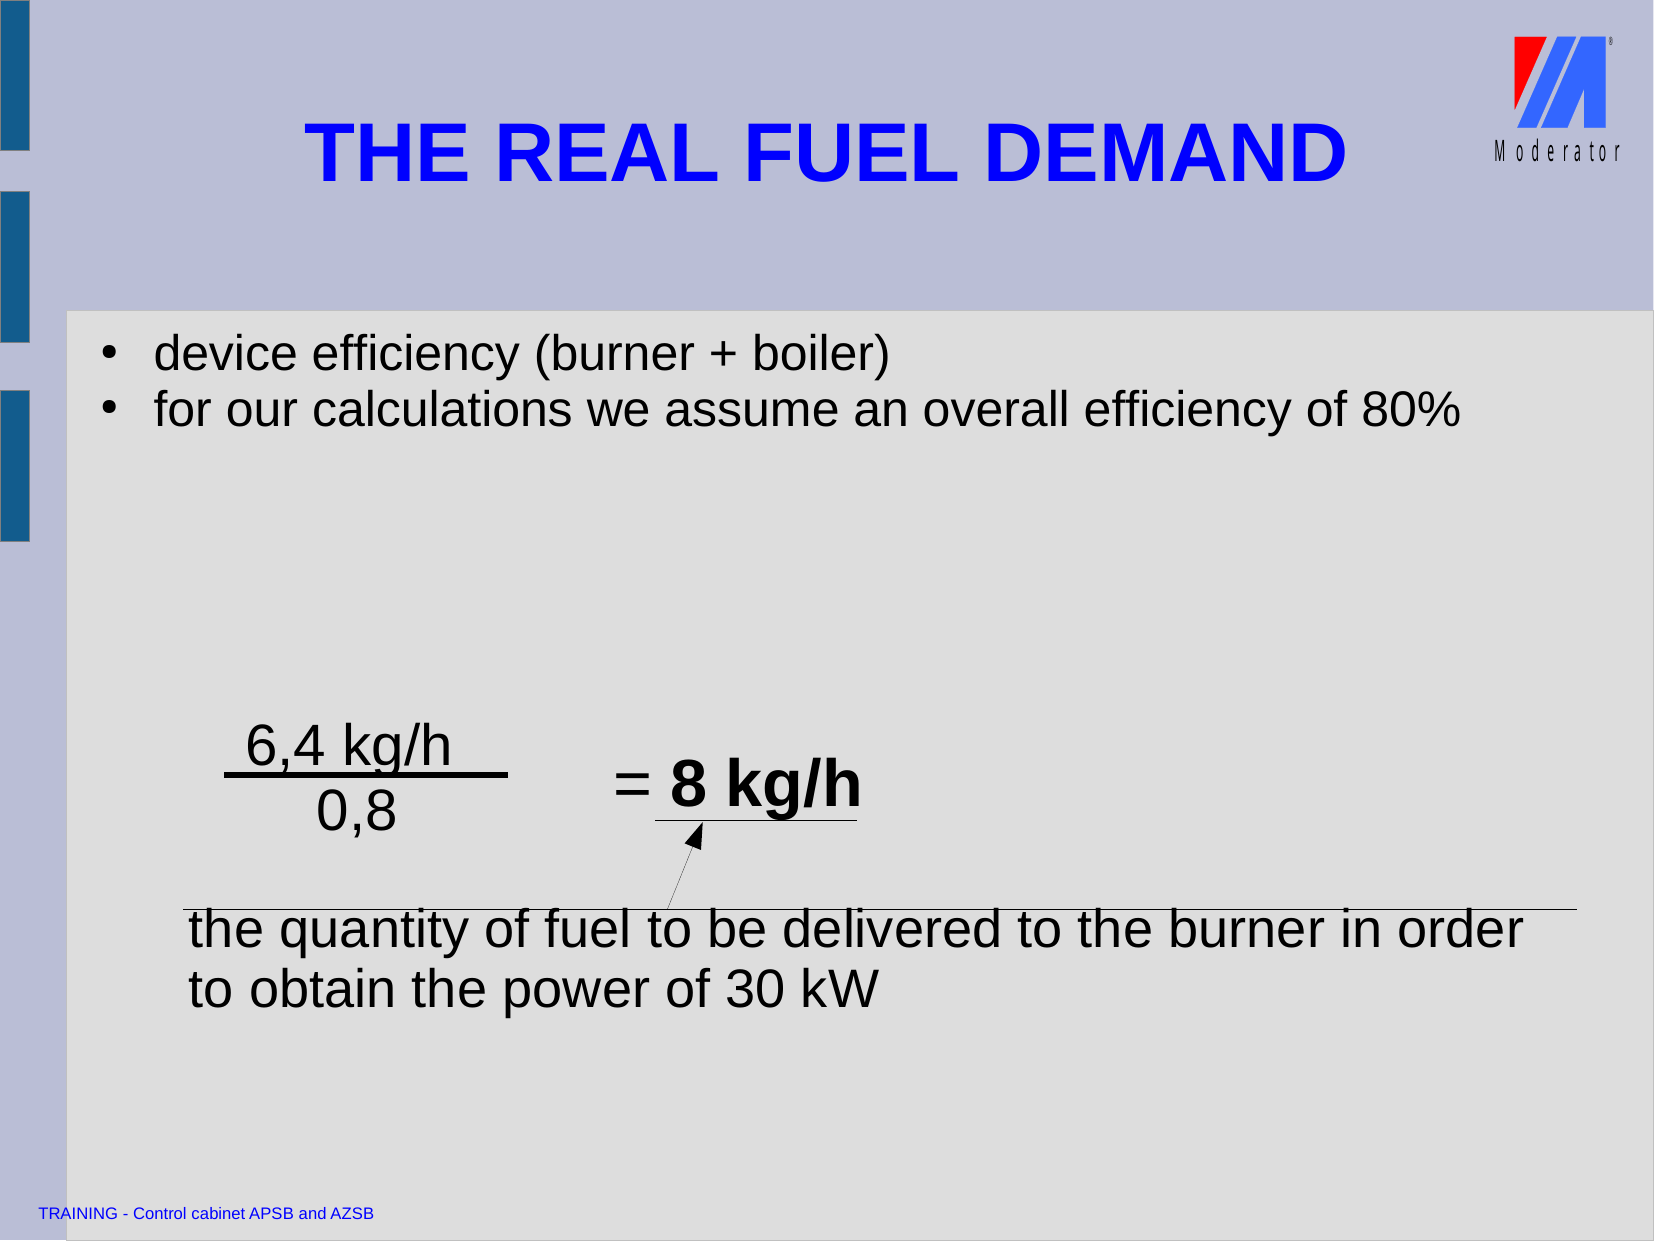

THE REAL FUEL DEMAND
# device efficiency (burner + boiler)
for our calculations we assume an overall efficiency of 80%
 6,4 kg/h
 0,8
the quantity of fuel to be delivered to the burner in order to obtain the power of 30 kW
= 8 kg/h
TRAINING - Control cabinet APSB and AZSB